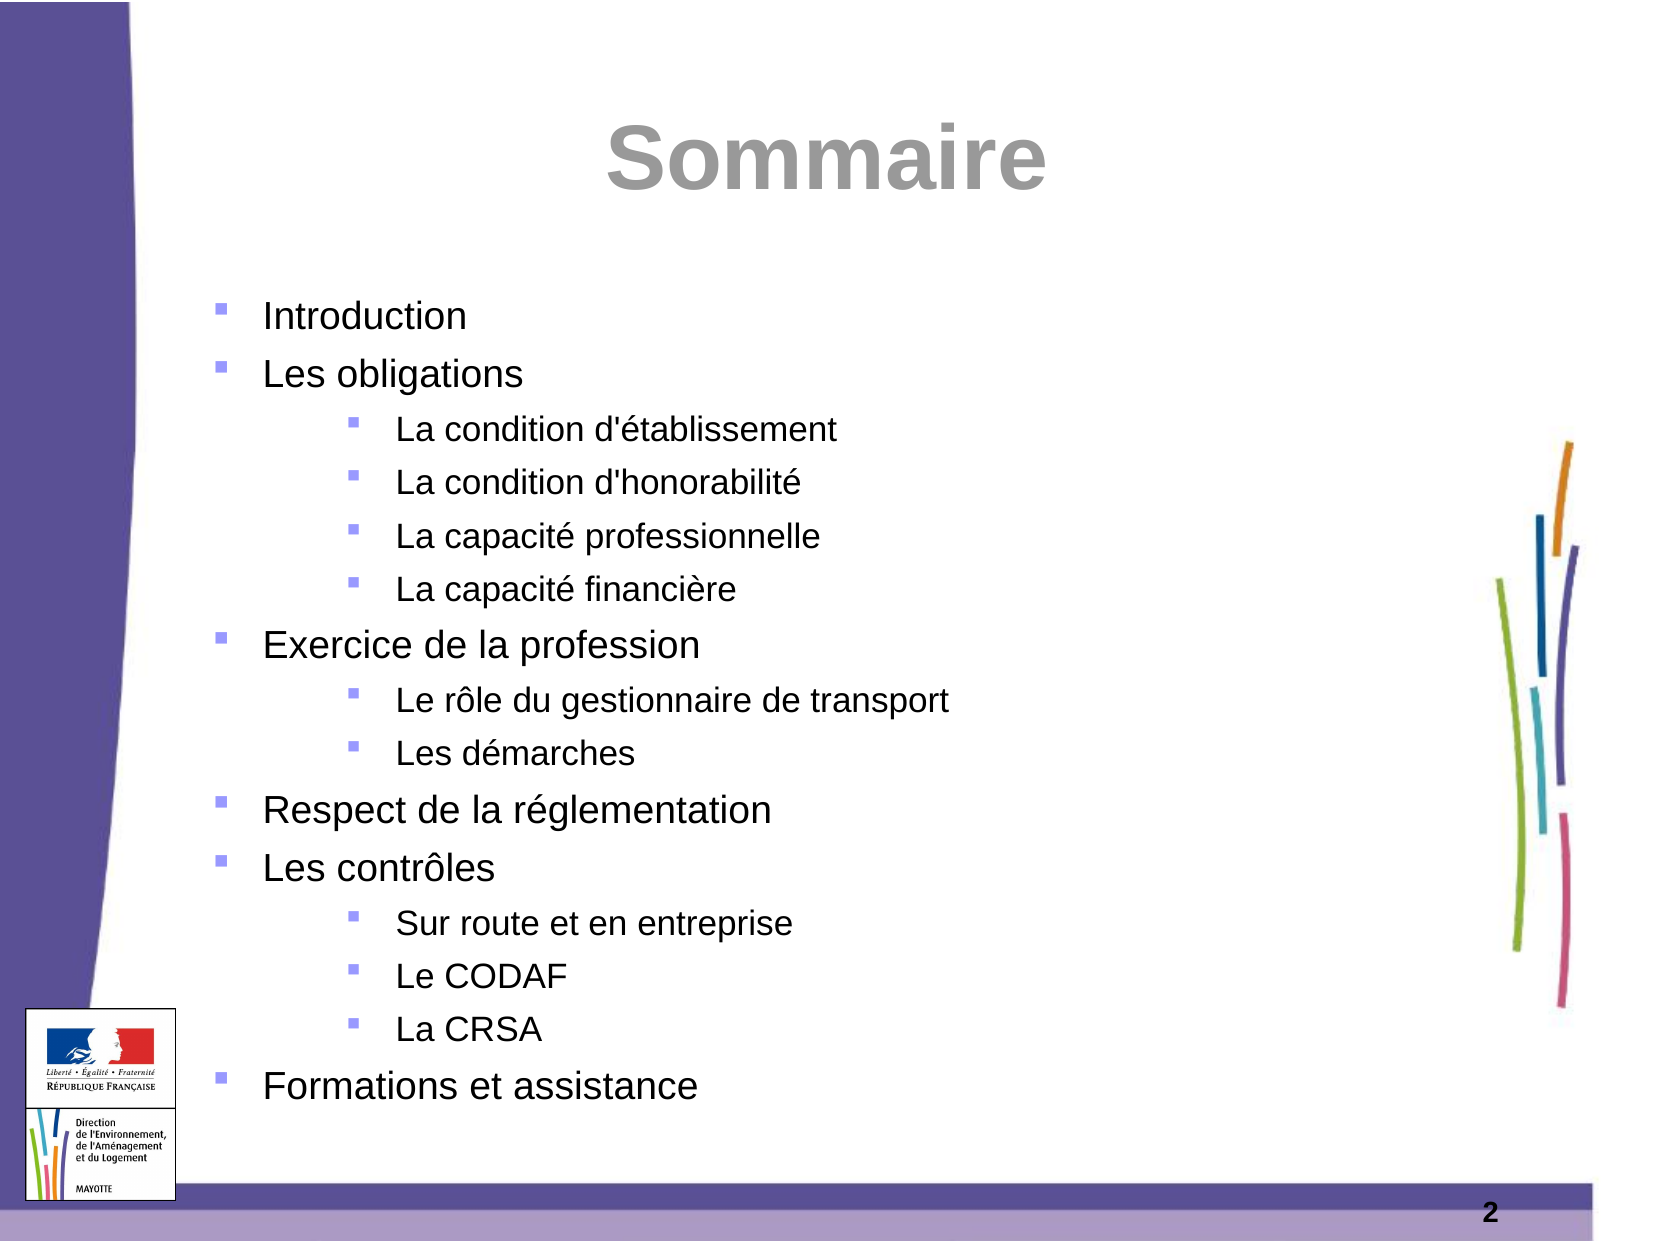

# Sommaire
Introduction
Les obligations
La condition d'établissement
La condition d'honorabilité
La capacité professionnelle
La capacité financière
Exercice de la profession
Le rôle du gestionnaire de transport
Les démarches
Respect de la réglementation
Les contrôles
Sur route et en entreprise
Le CODAF
La CRSA
Formations et assistance